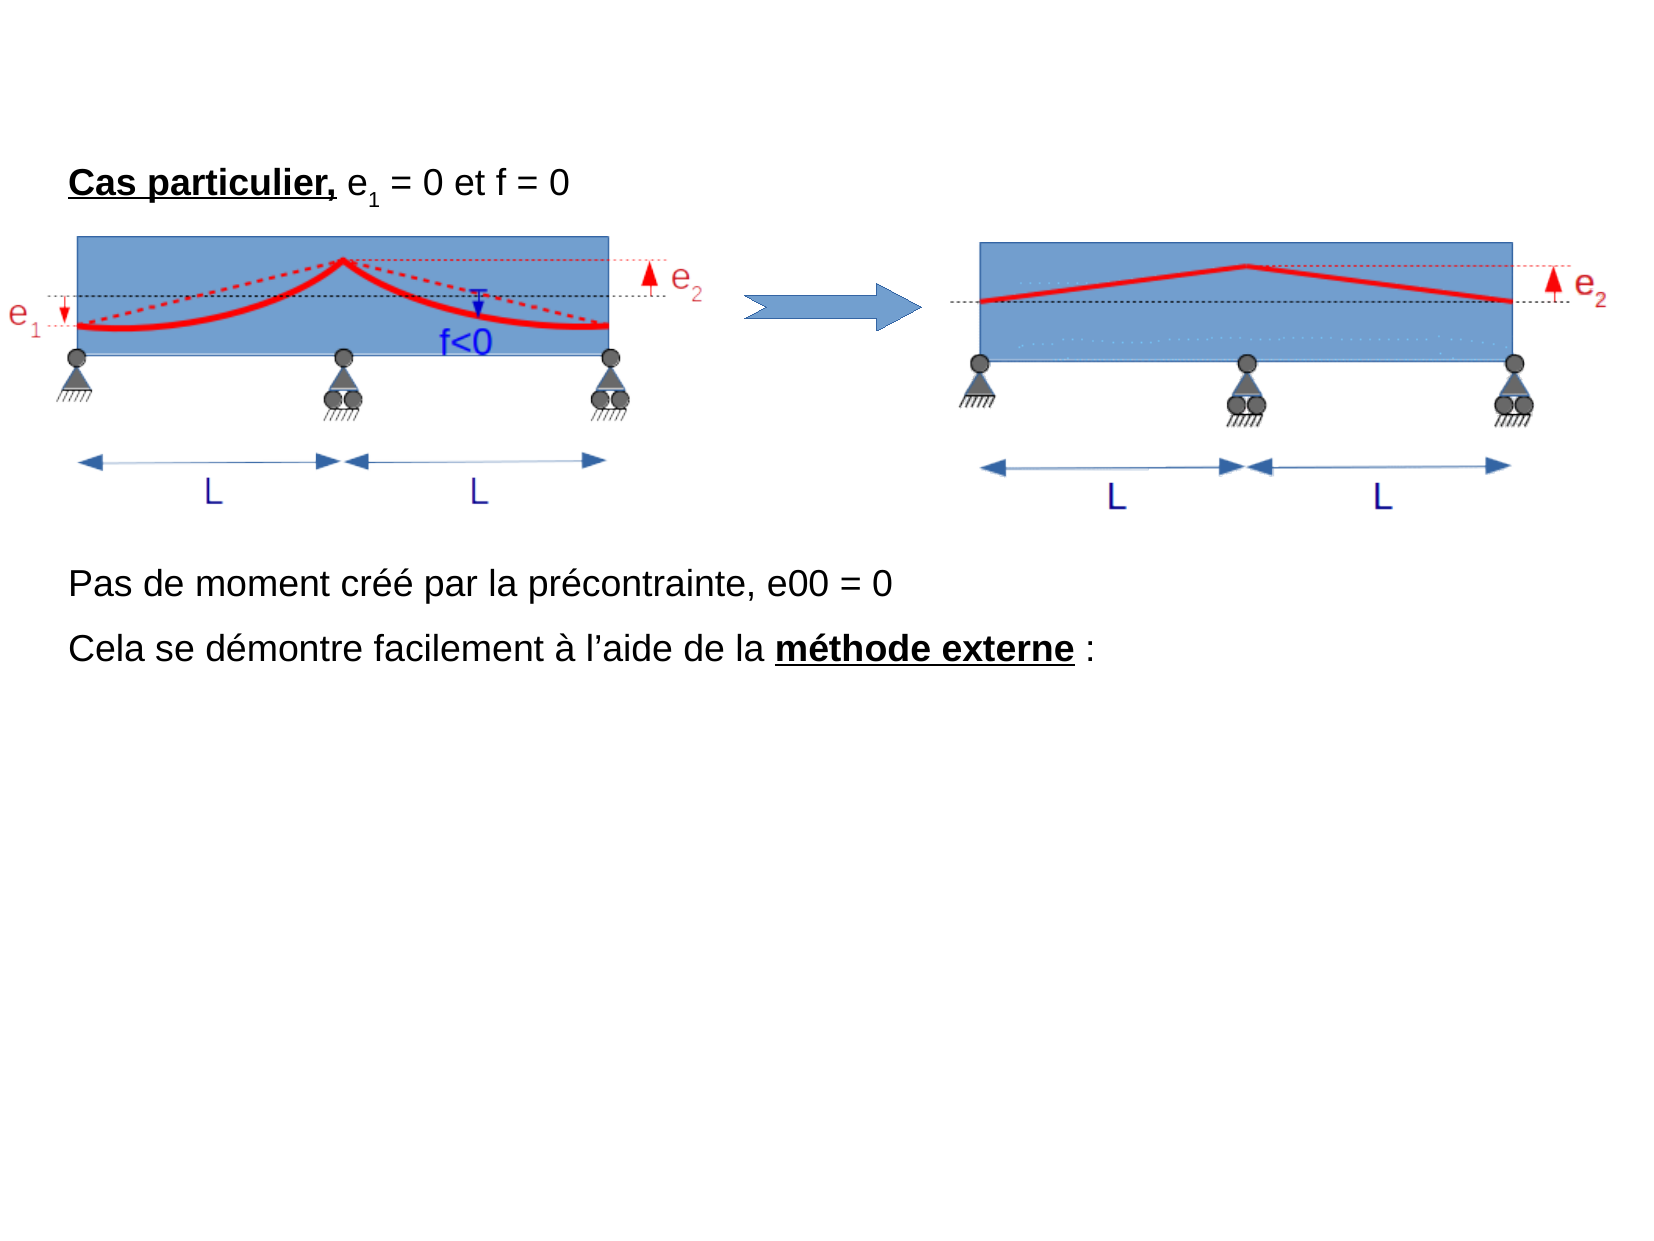

Cas particulier, e1 = 0 et f = 0
Pas de moment créé par la précontrainte, e00 = 0
Cela se démontre facilement à l’aide de la méthode externe :